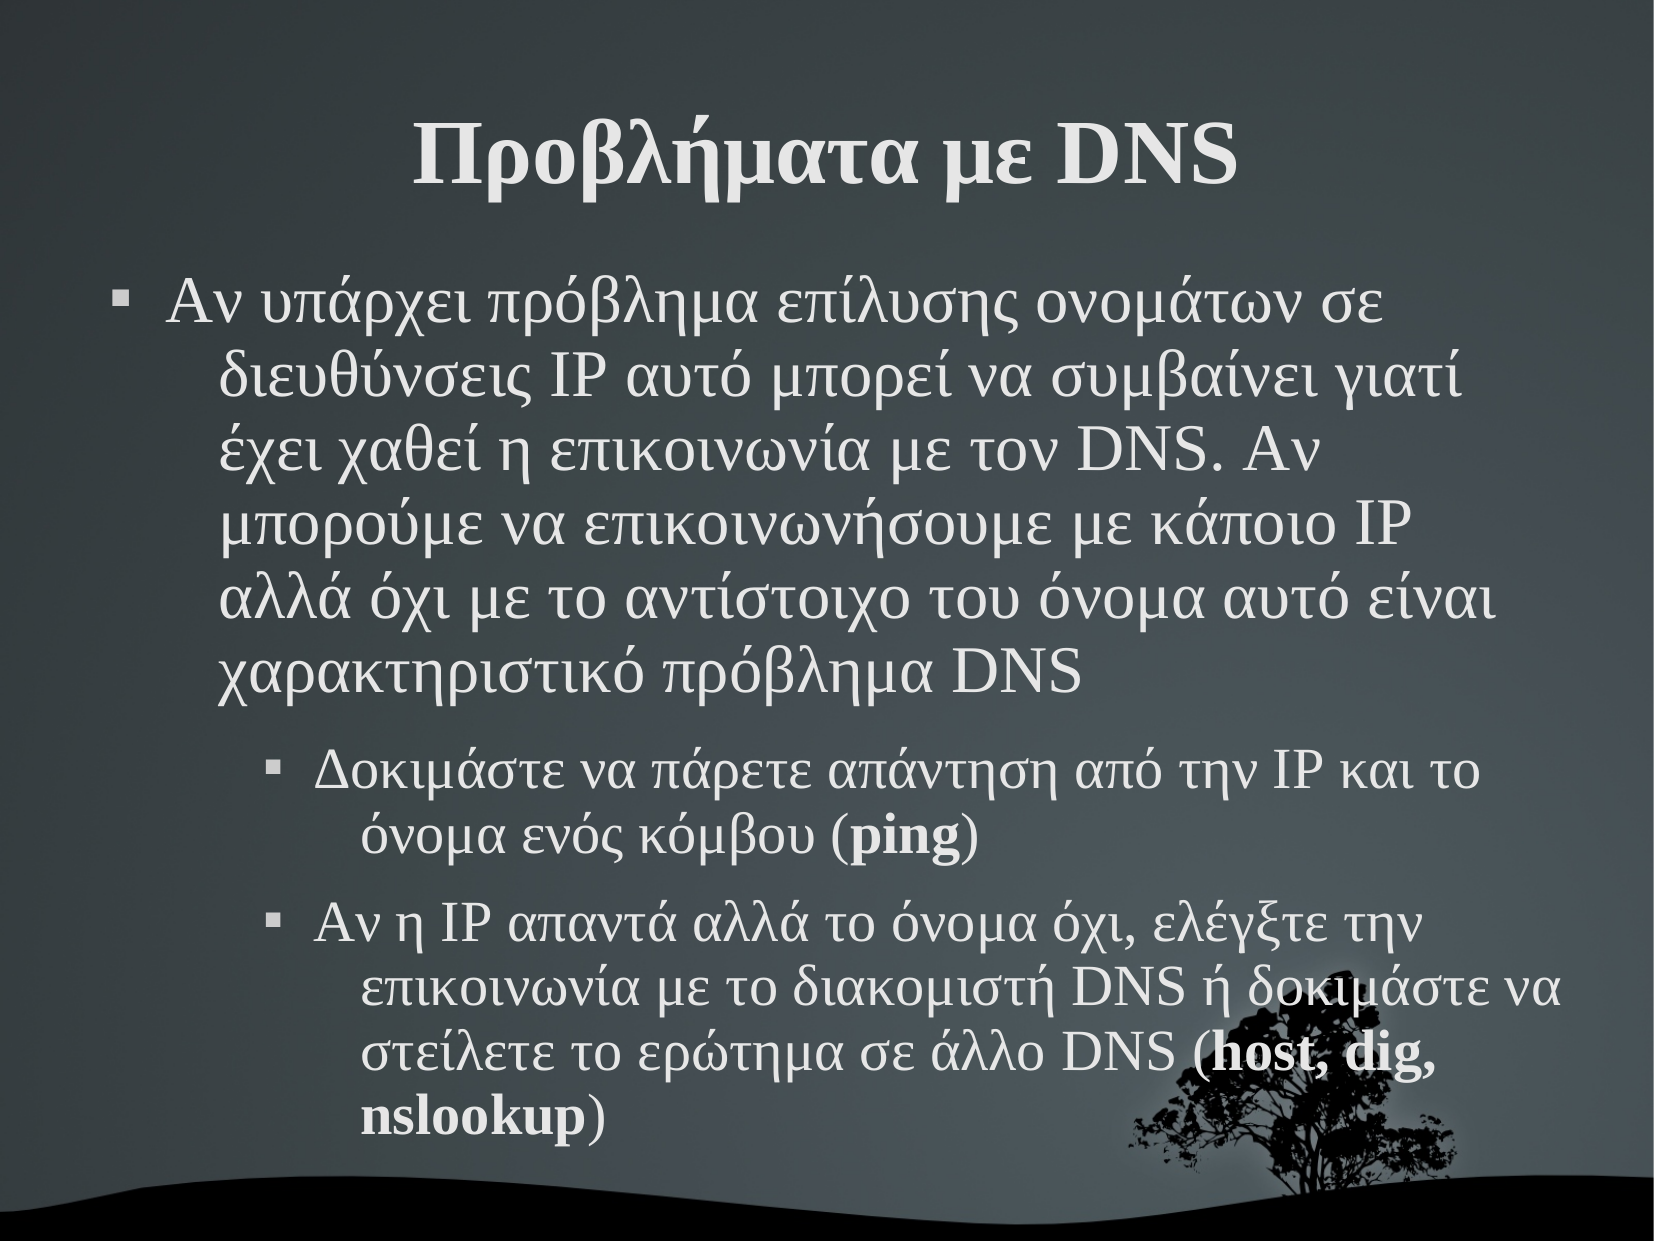

# Προβλήματα με DNS
Αν υπάρχει πρόβλημα επίλυσης ονομάτων σε διευθύνσεις IP αυτό μπορεί να συμβαίνει γιατί έχει χαθεί η επικοινωνία με τον DNS. Αν μπορούμε να επικοινωνήσουμε με κάποιο IP αλλά όχι με το αντίστοιχο του όνομα αυτό είναι χαρακτηριστικό πρόβλημα DNS
Δοκιμάστε να πάρετε απάντηση από την IP και το όνομα ενός κόμβου (ping)
Αν η IP απαντά αλλά το όνομα όχι, ελέγξτε την επικοινωνία με το διακομιστή DNS ή δοκιμάστε να στείλετε το ερώτημα σε άλλο DNS (host, dig, nslookup)